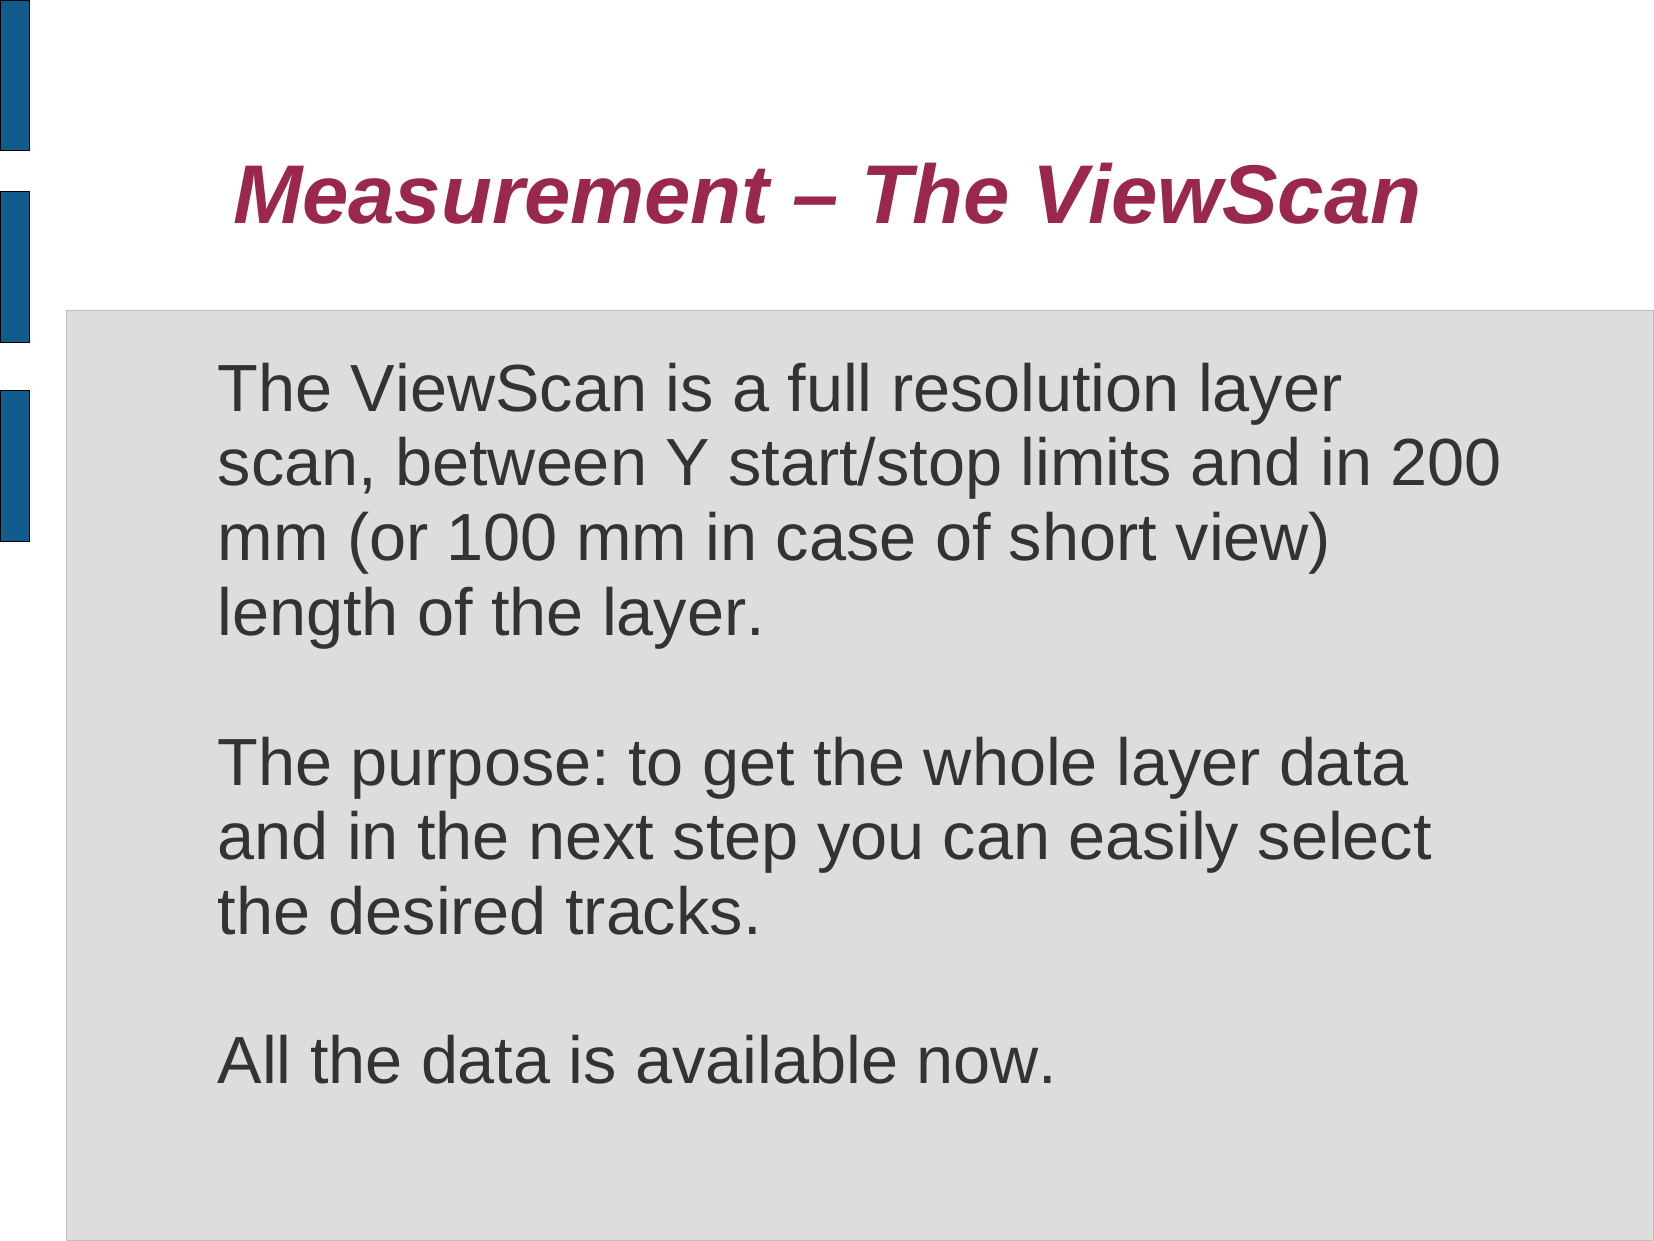

# Measurement – The ViewScan
The ViewScan is a full resolution layer scan, between Y start/stop limits and in 200 mm (or 100 mm in case of short view) length of the layer.
The purpose: to get the whole layer data and in the next step you can easily select the desired tracks.
All the data is available now.